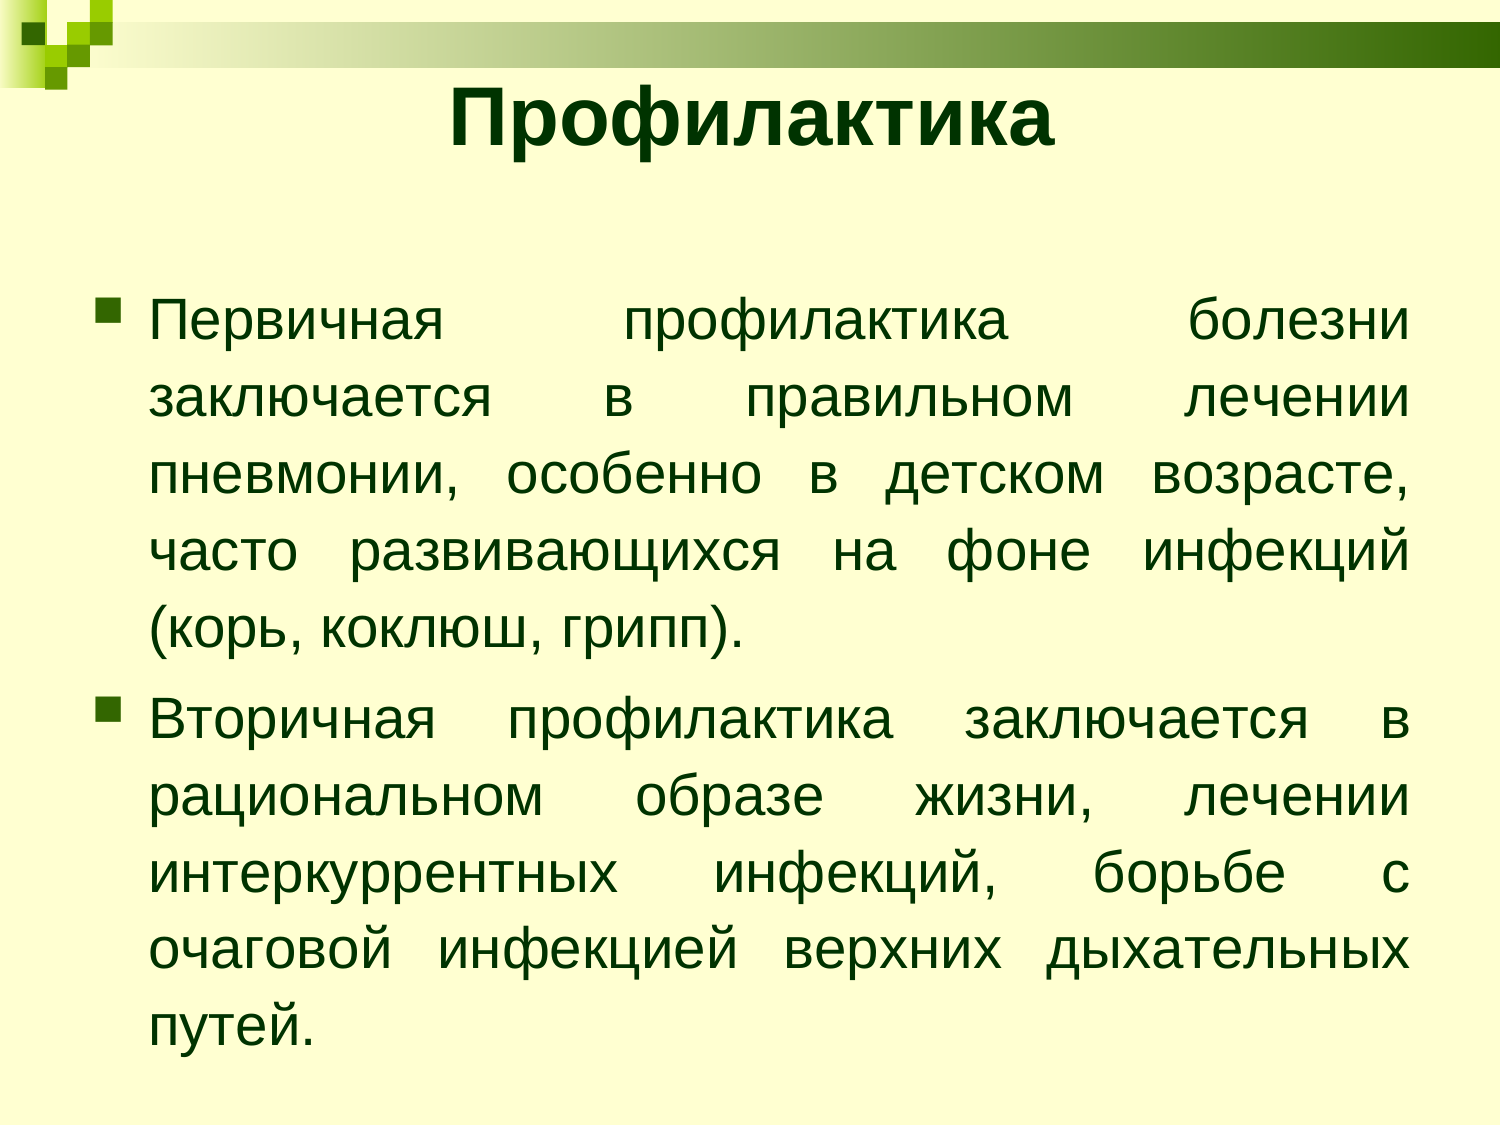

# Профилактика
Первичная профилактика болезни заключается в правильном лечении пневмонии, особенно в детском возрасте, часто развивающихся на фоне инфекций (корь, коклюш, грипп).
Вторичная профилактика заключается в рациональном образе жизни, лечении интеркуррентных инфекций, борьбе с очаговой инфекцией верхних дыхательных путей.